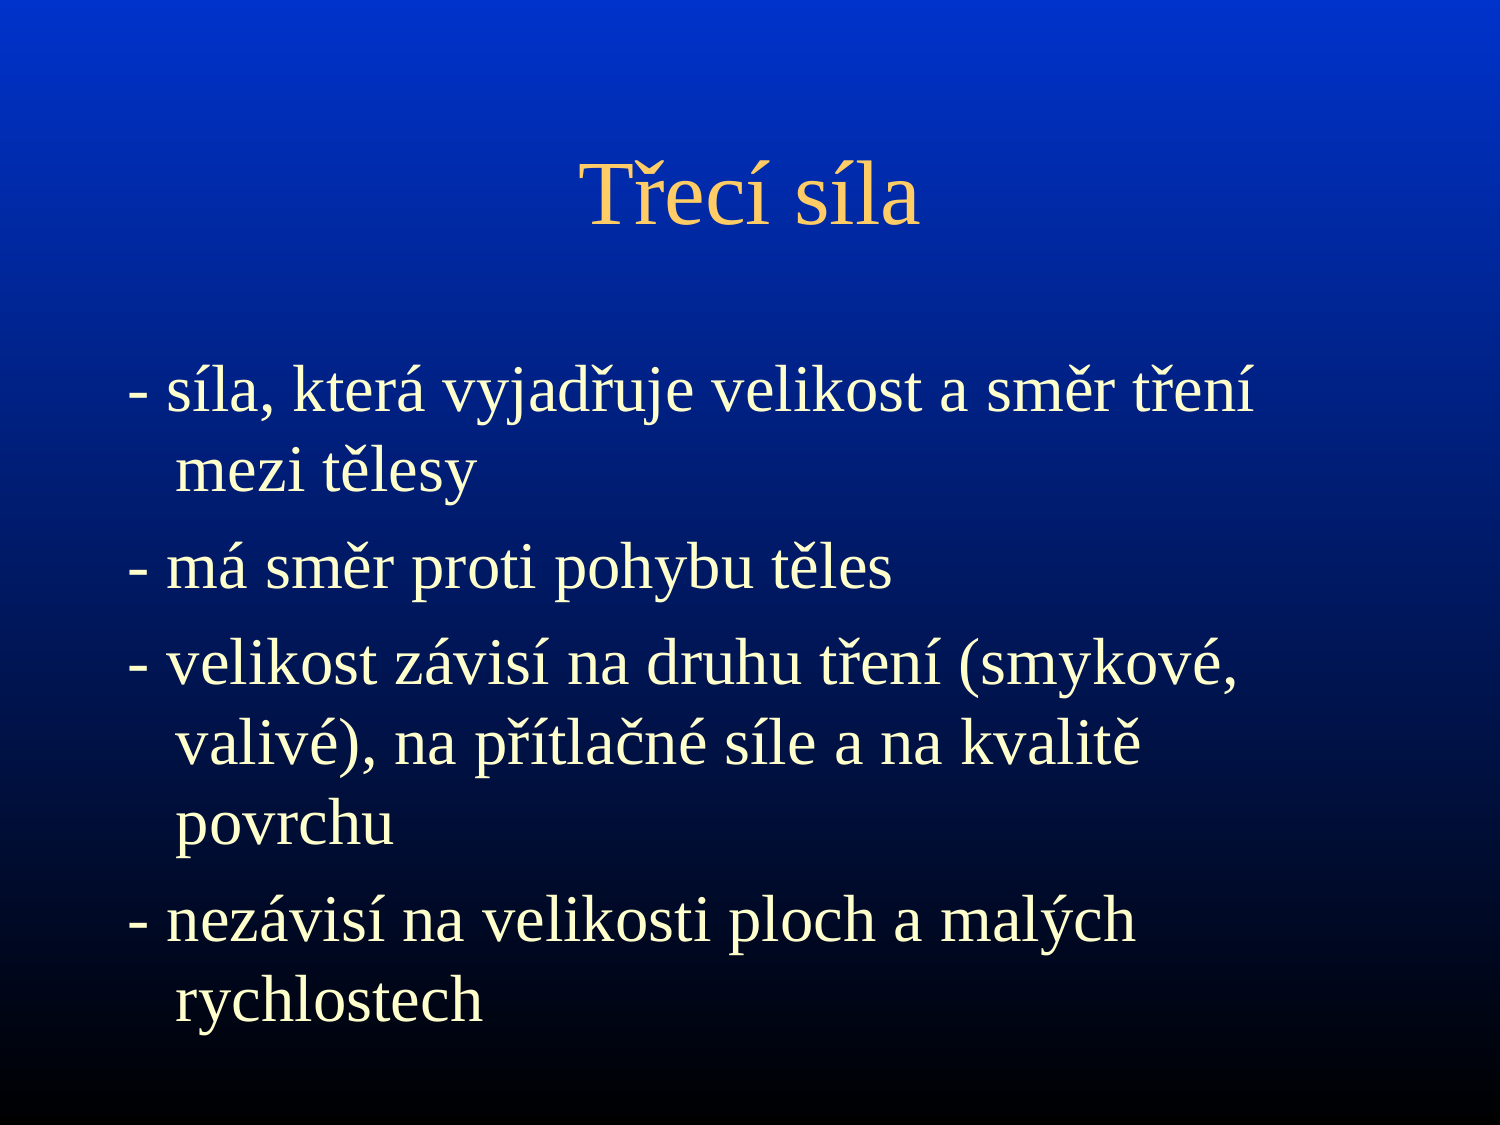

# Třecí síla
- síla, která vyjadřuje velikost a směr tření mezi tělesy
- má směr proti pohybu těles
- velikost závisí na druhu tření (smykové, valivé), na přítlačné síle a na kvalitě povrchu
- nezávisí na velikosti ploch a malých rychlostech
25